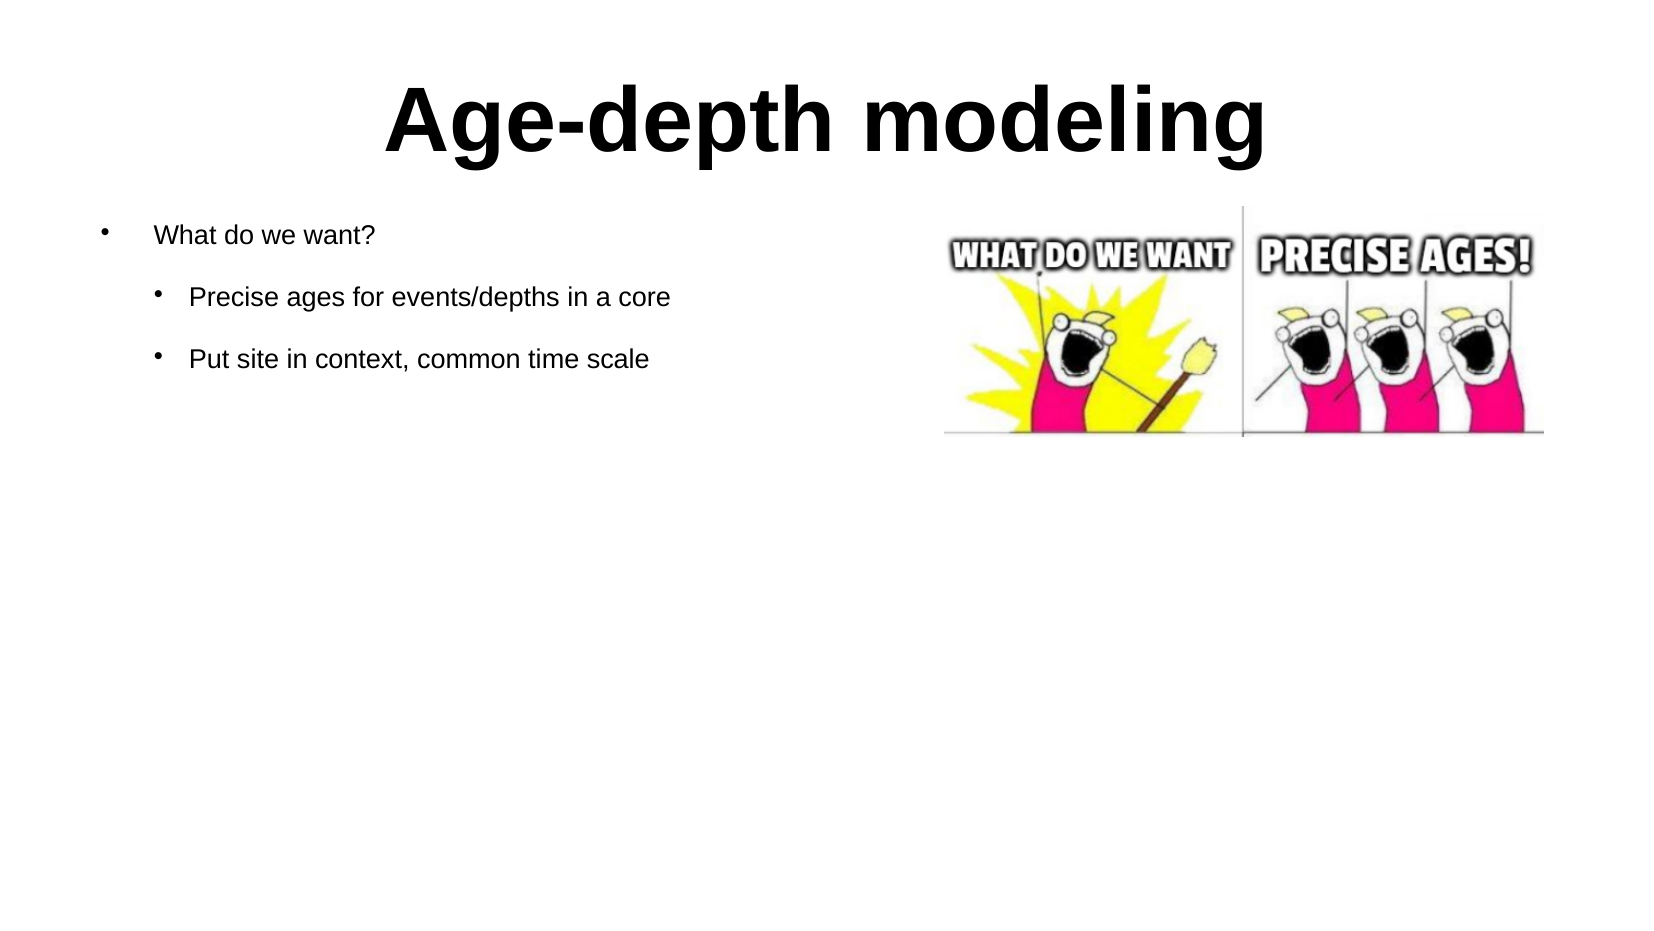

Age-depth modeling
What do we want?
Precise ages for events/depths in a core
Put site in context, common time scale